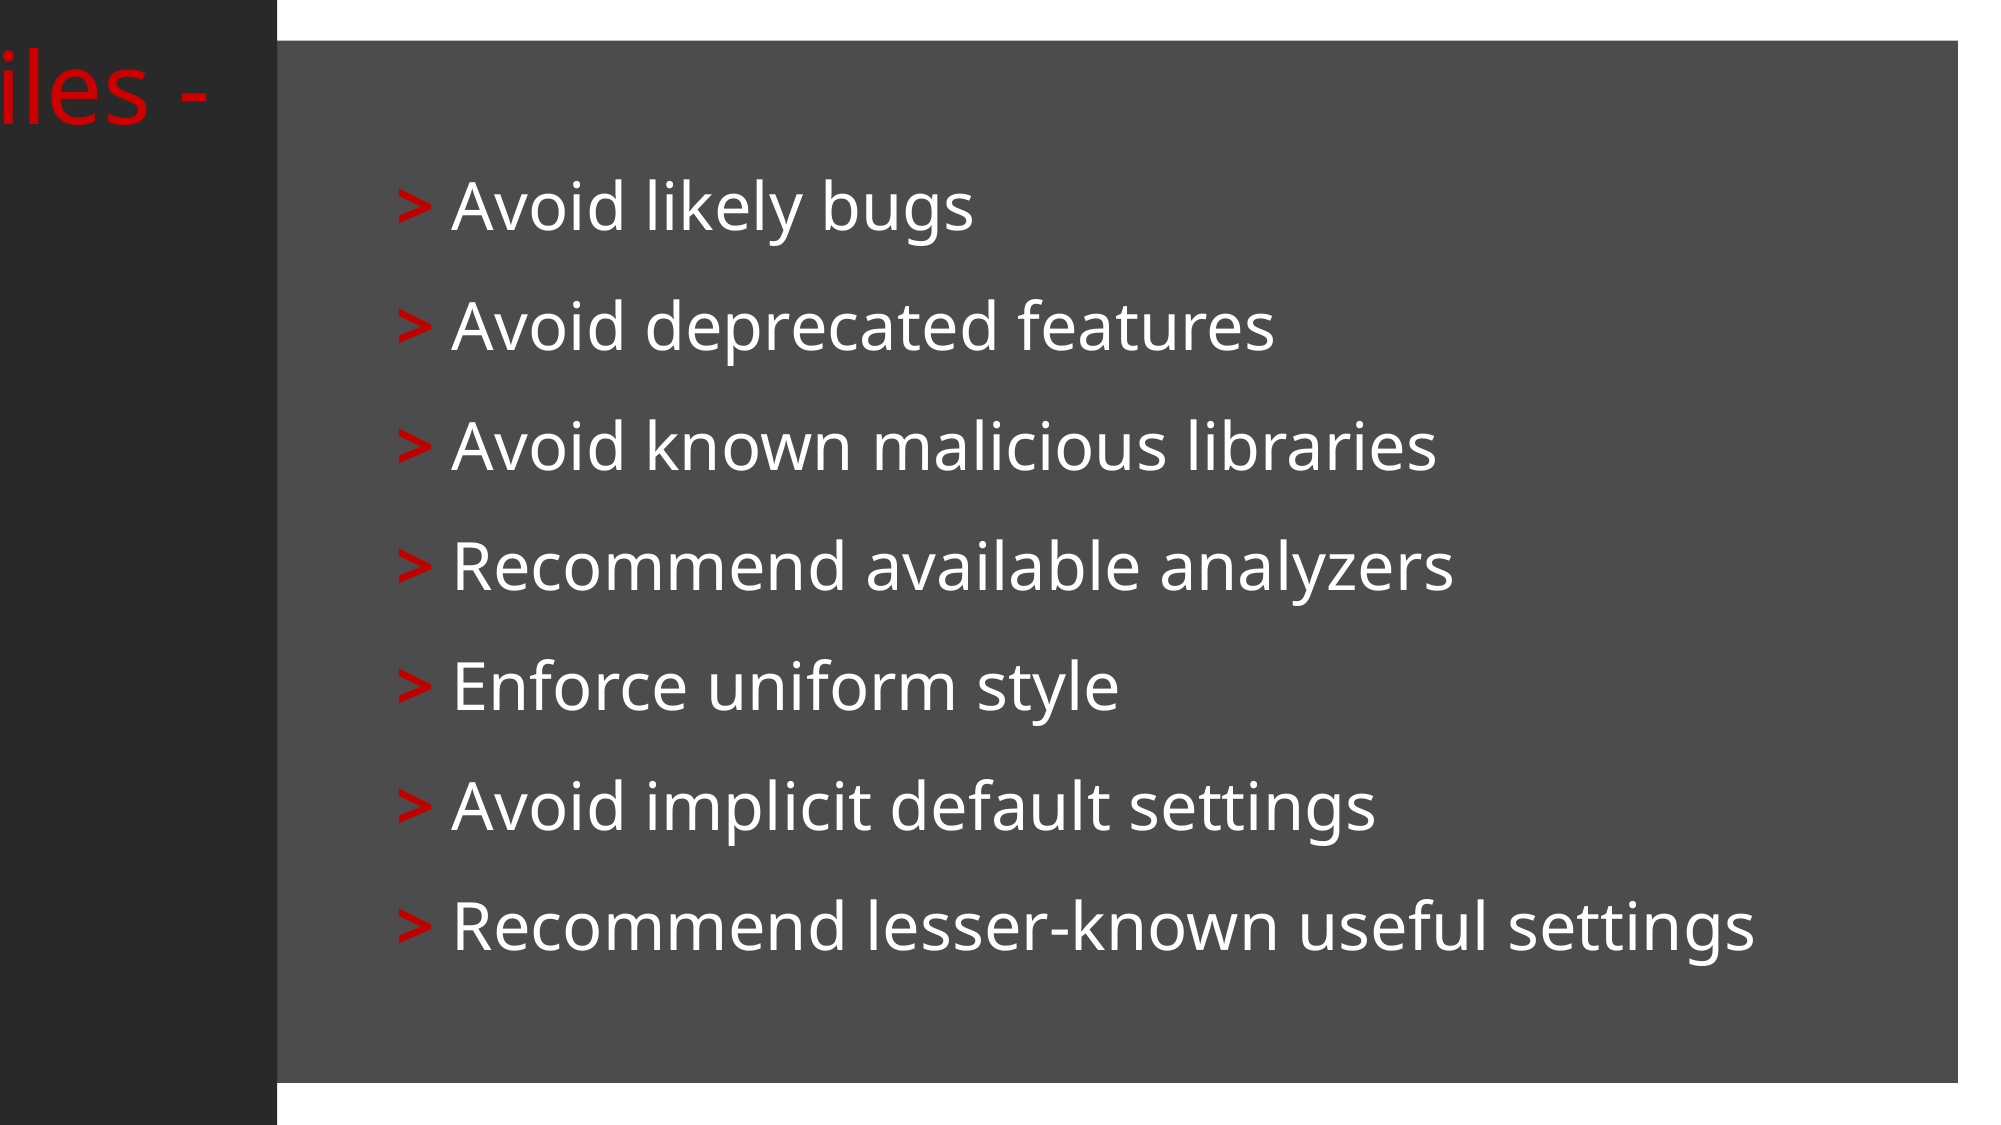

- analyze msbuild files -
> Avoid likely bugs
> Avoid deprecated features
> Avoid known malicious libraries
> Recommend available analyzers
> Enforce uniform style
> Avoid implicit default settings
> Recommend lesser-known useful settings